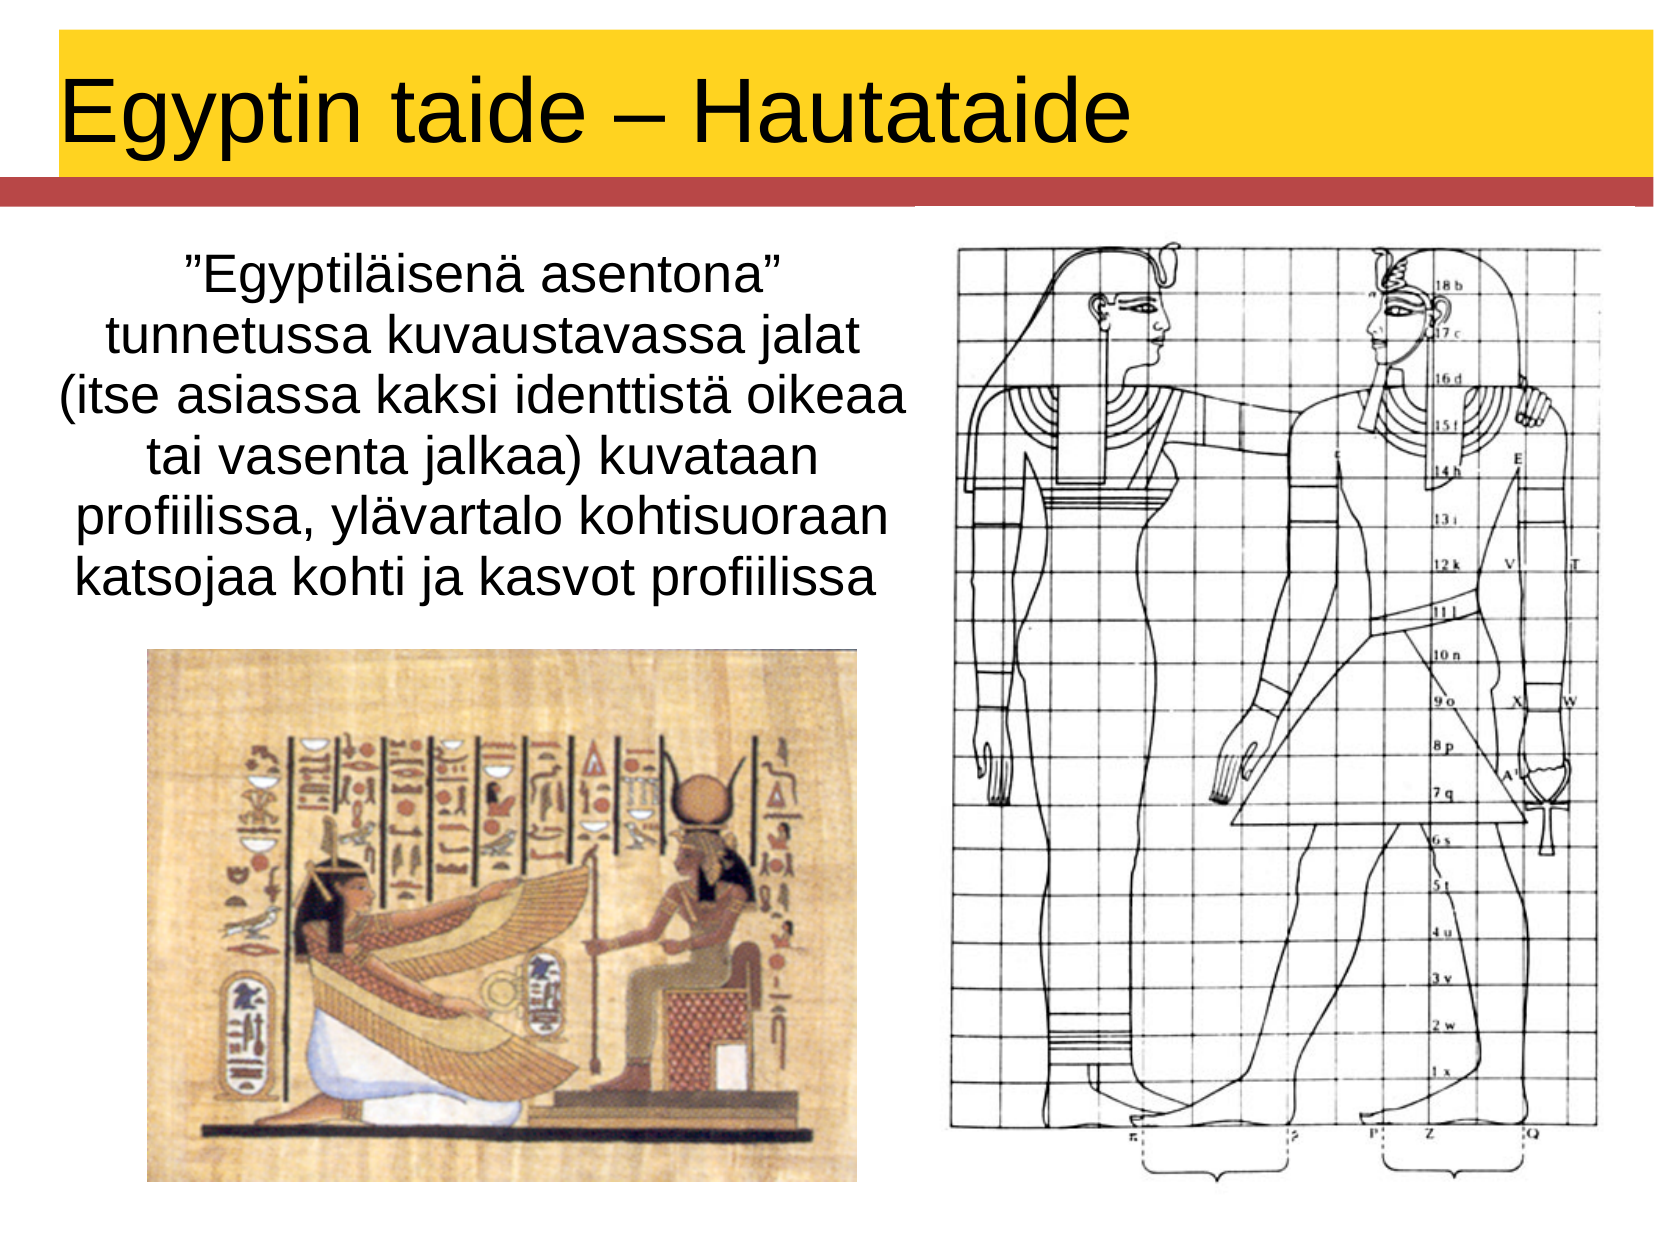

# Egyptin taide – Hautataide
”Egyptiläisenä asentona” tunnetussa kuvaustavassa jalat (itse asiassa kaksi identtistä oikeaa tai vasenta jalkaa) kuvataan profiilissa, ylävartalo kohtisuoraan katsojaa kohti ja kasvot profiilissa